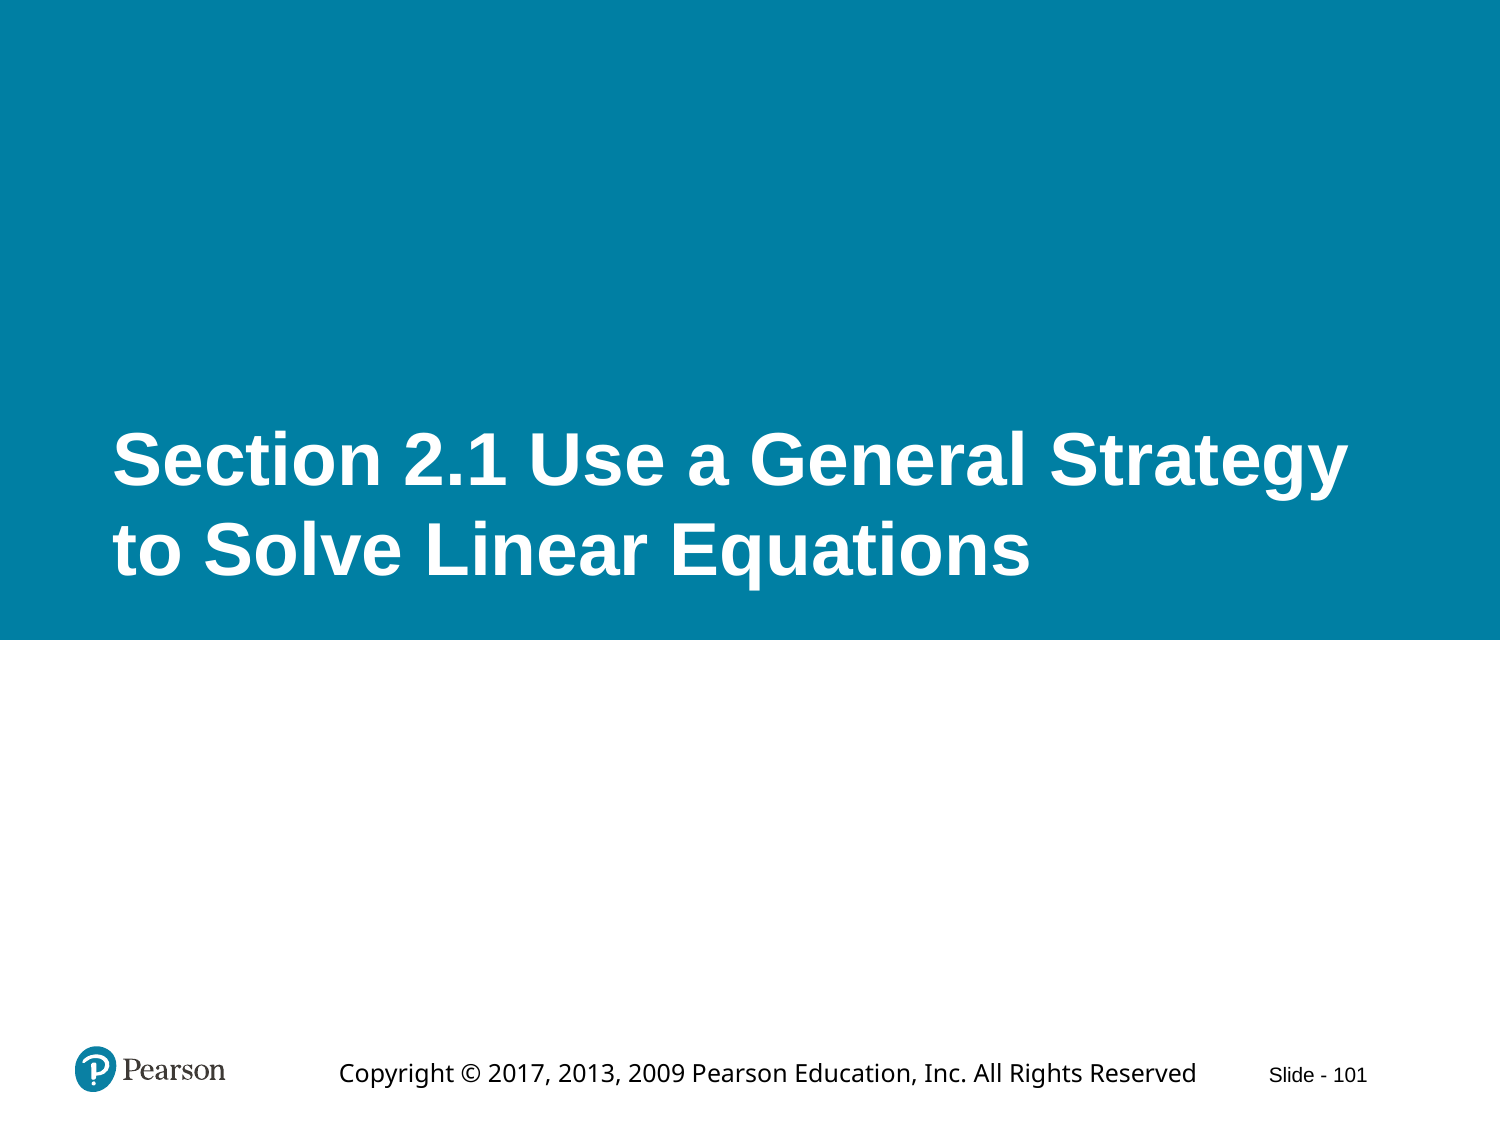

# Section 2.1 Use a General Strategy to Solve Linear Equations